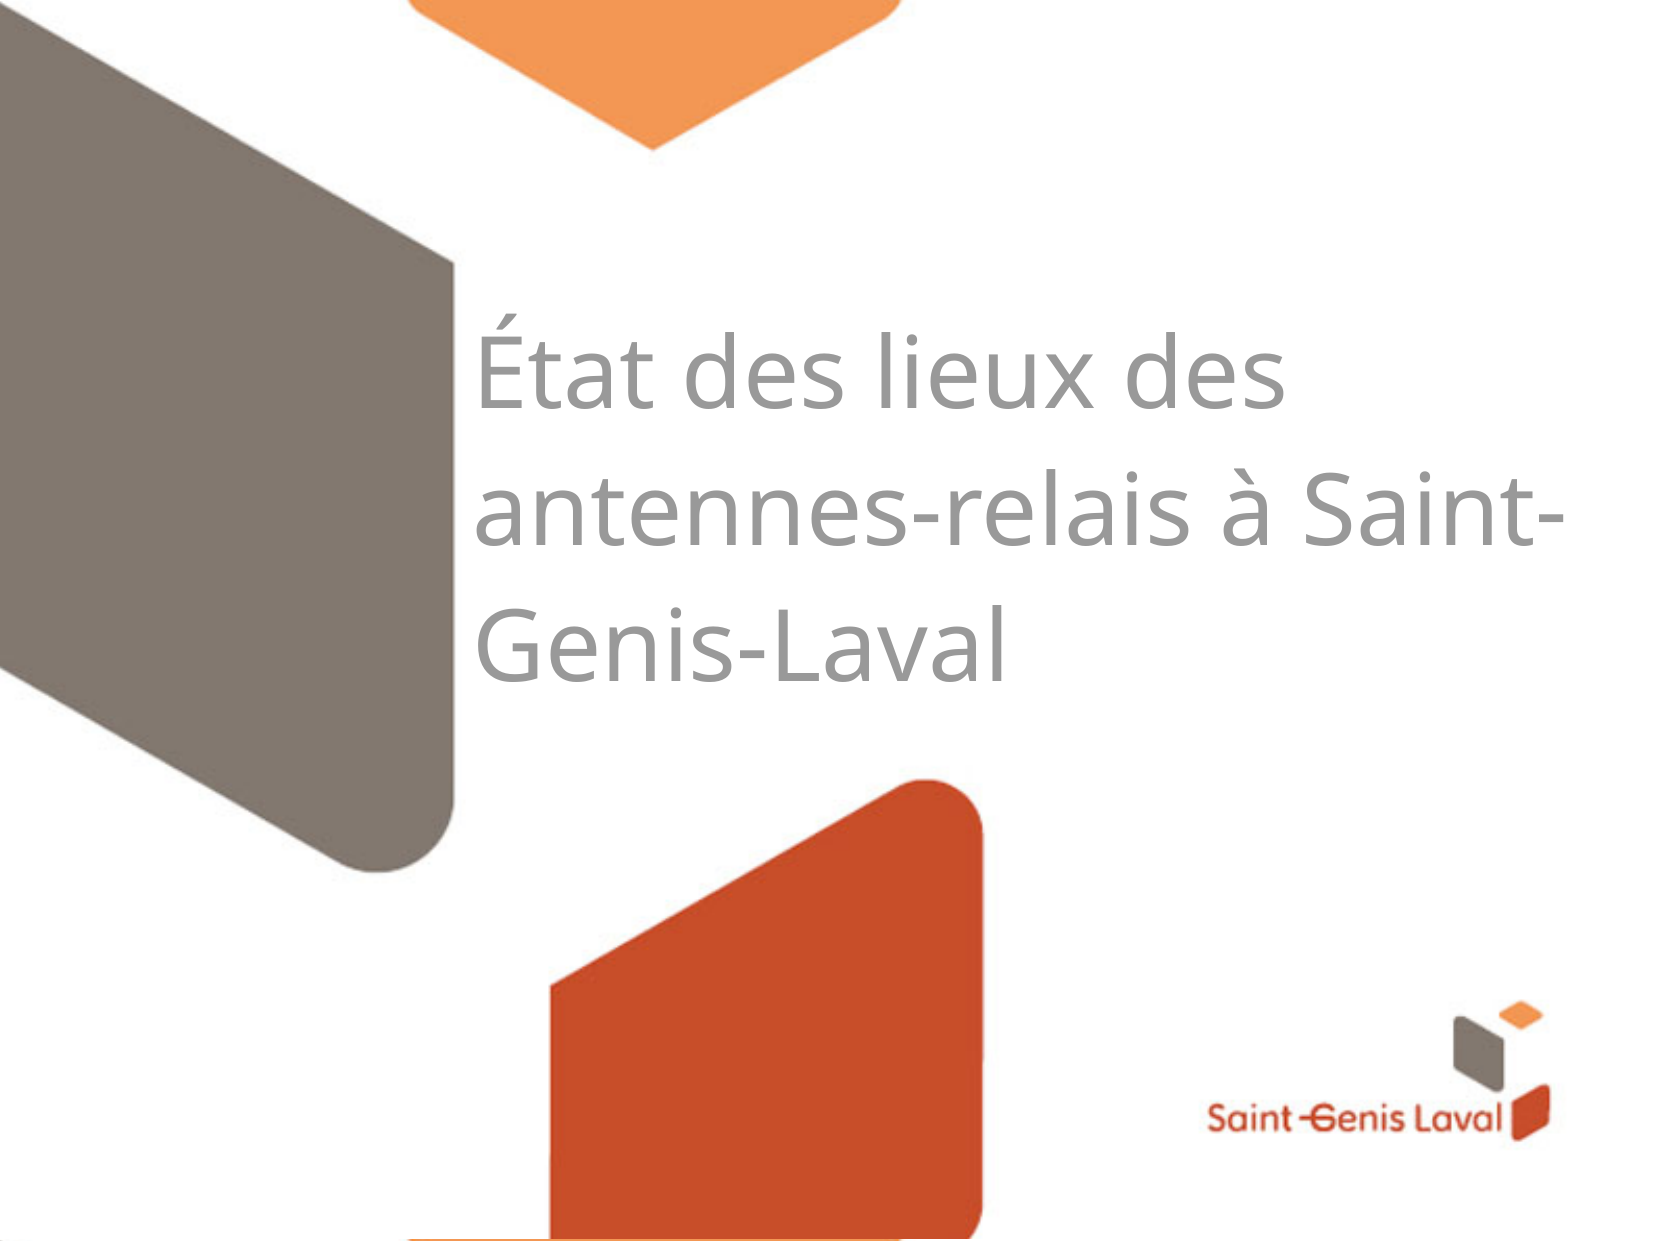

# État des lieux des antennes-relais à Saint-Genis-Laval